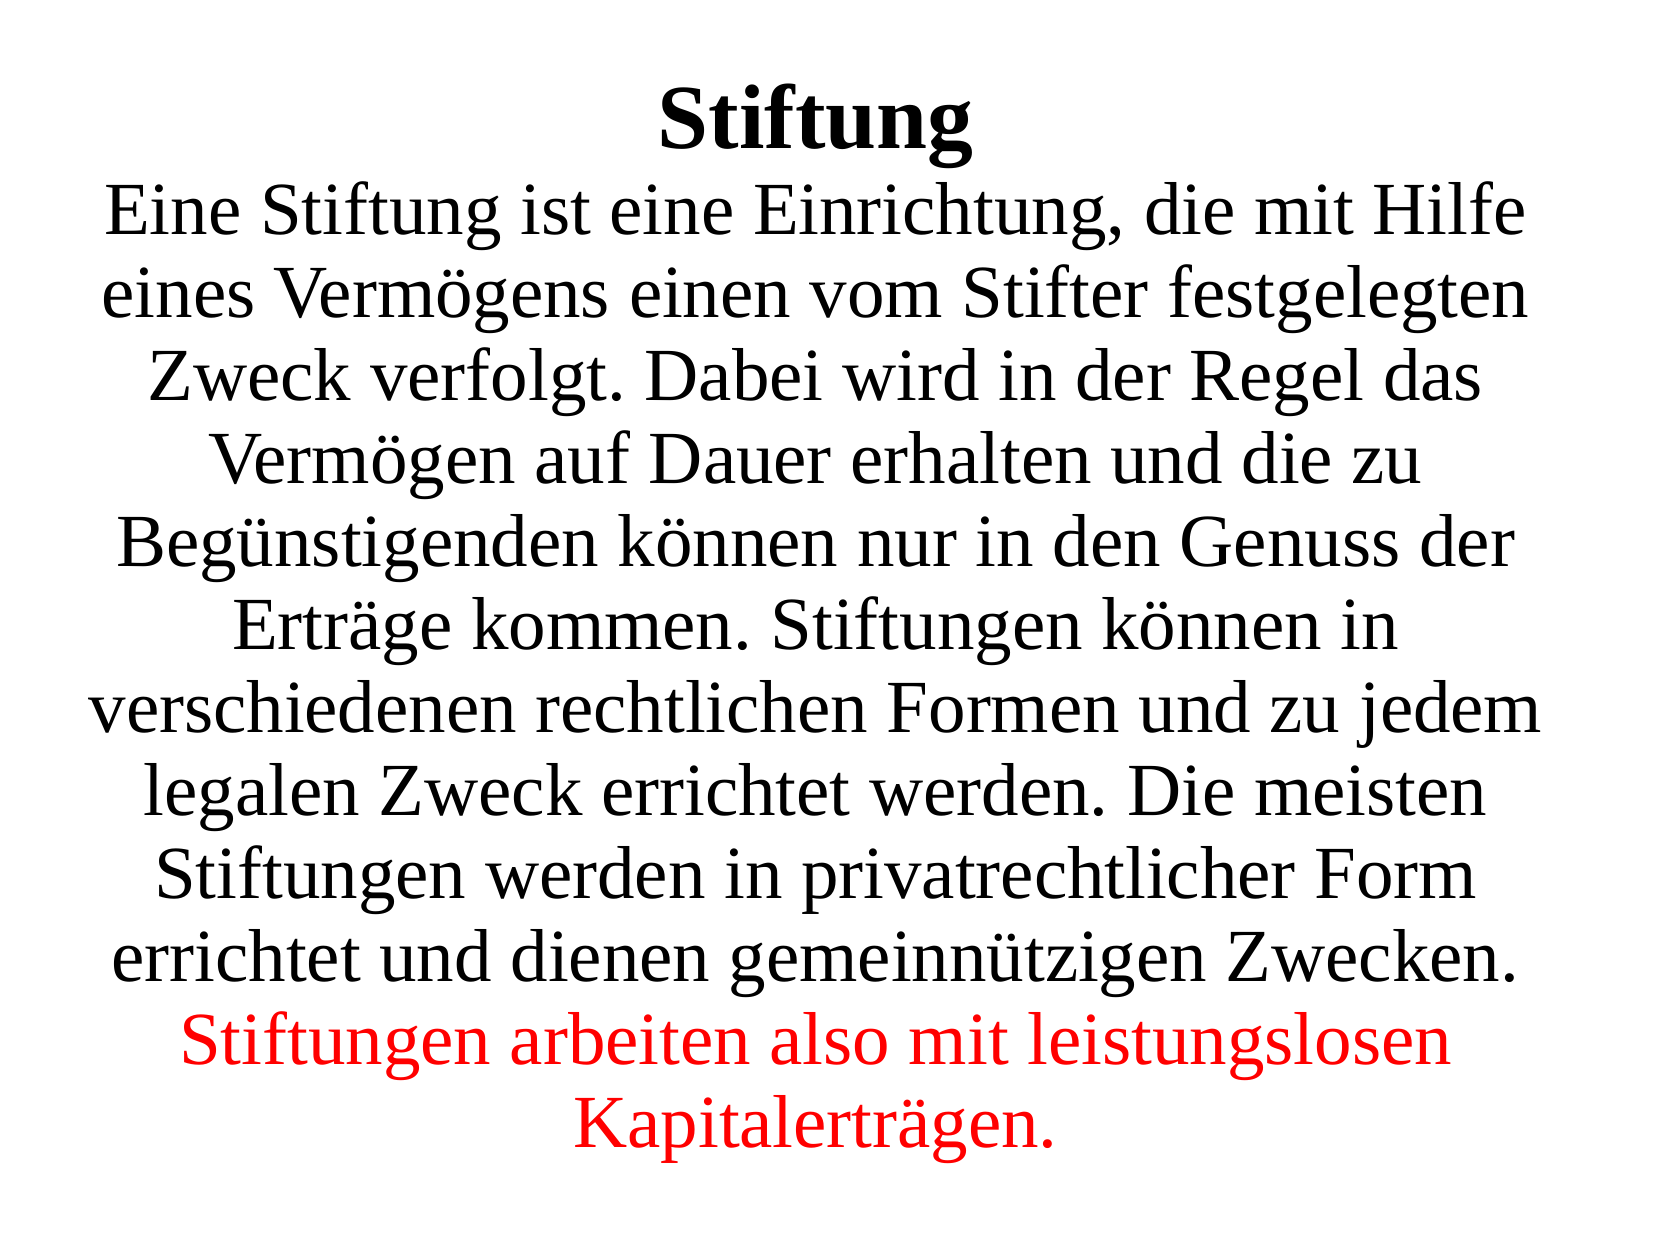

Stiftung
Eine Stiftung ist eine Einrichtung, die mit Hilfe eines Vermögens einen vom Stifter festgelegten Zweck verfolgt. Dabei wird in der Regel das Vermögen auf Dauer erhalten und die zu Begünstigenden können nur in den Genuss der Erträge kommen. Stiftungen können in verschiedenen rechtlichen Formen und zu jedem legalen Zweck errichtet werden. Die meisten Stiftungen werden in privatrechtlicher Form errichtet und dienen gemeinnützigen Zwecken.
Stiftungen arbeiten also mit leistungslosen Kapitalerträgen.